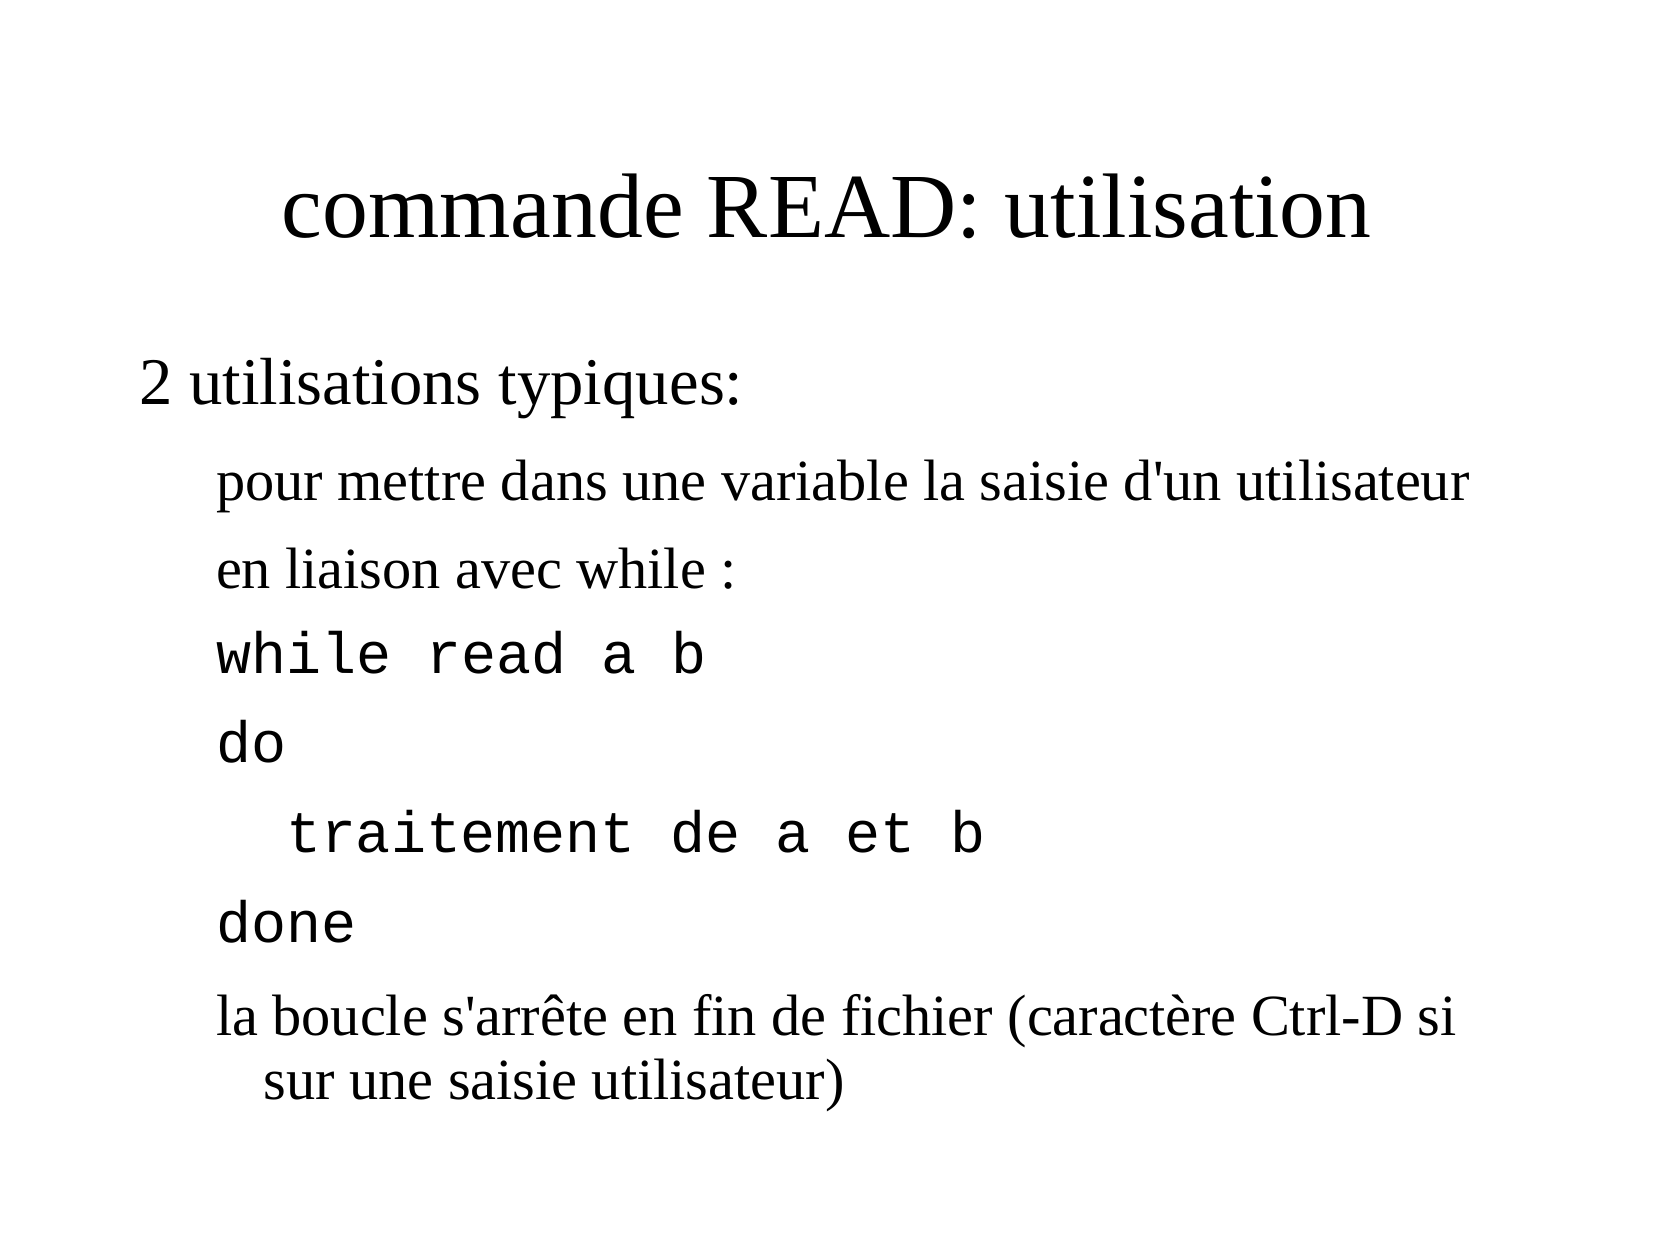

# commande READ: utilisation
2 utilisations typiques:
pour mettre dans une variable la saisie d'un utilisateur
en liaison avec while :
while read a b
do
 traitement de a et b
done
la boucle s'arrête en fin de fichier (caractère Ctrl-D si sur une saisie utilisateur)